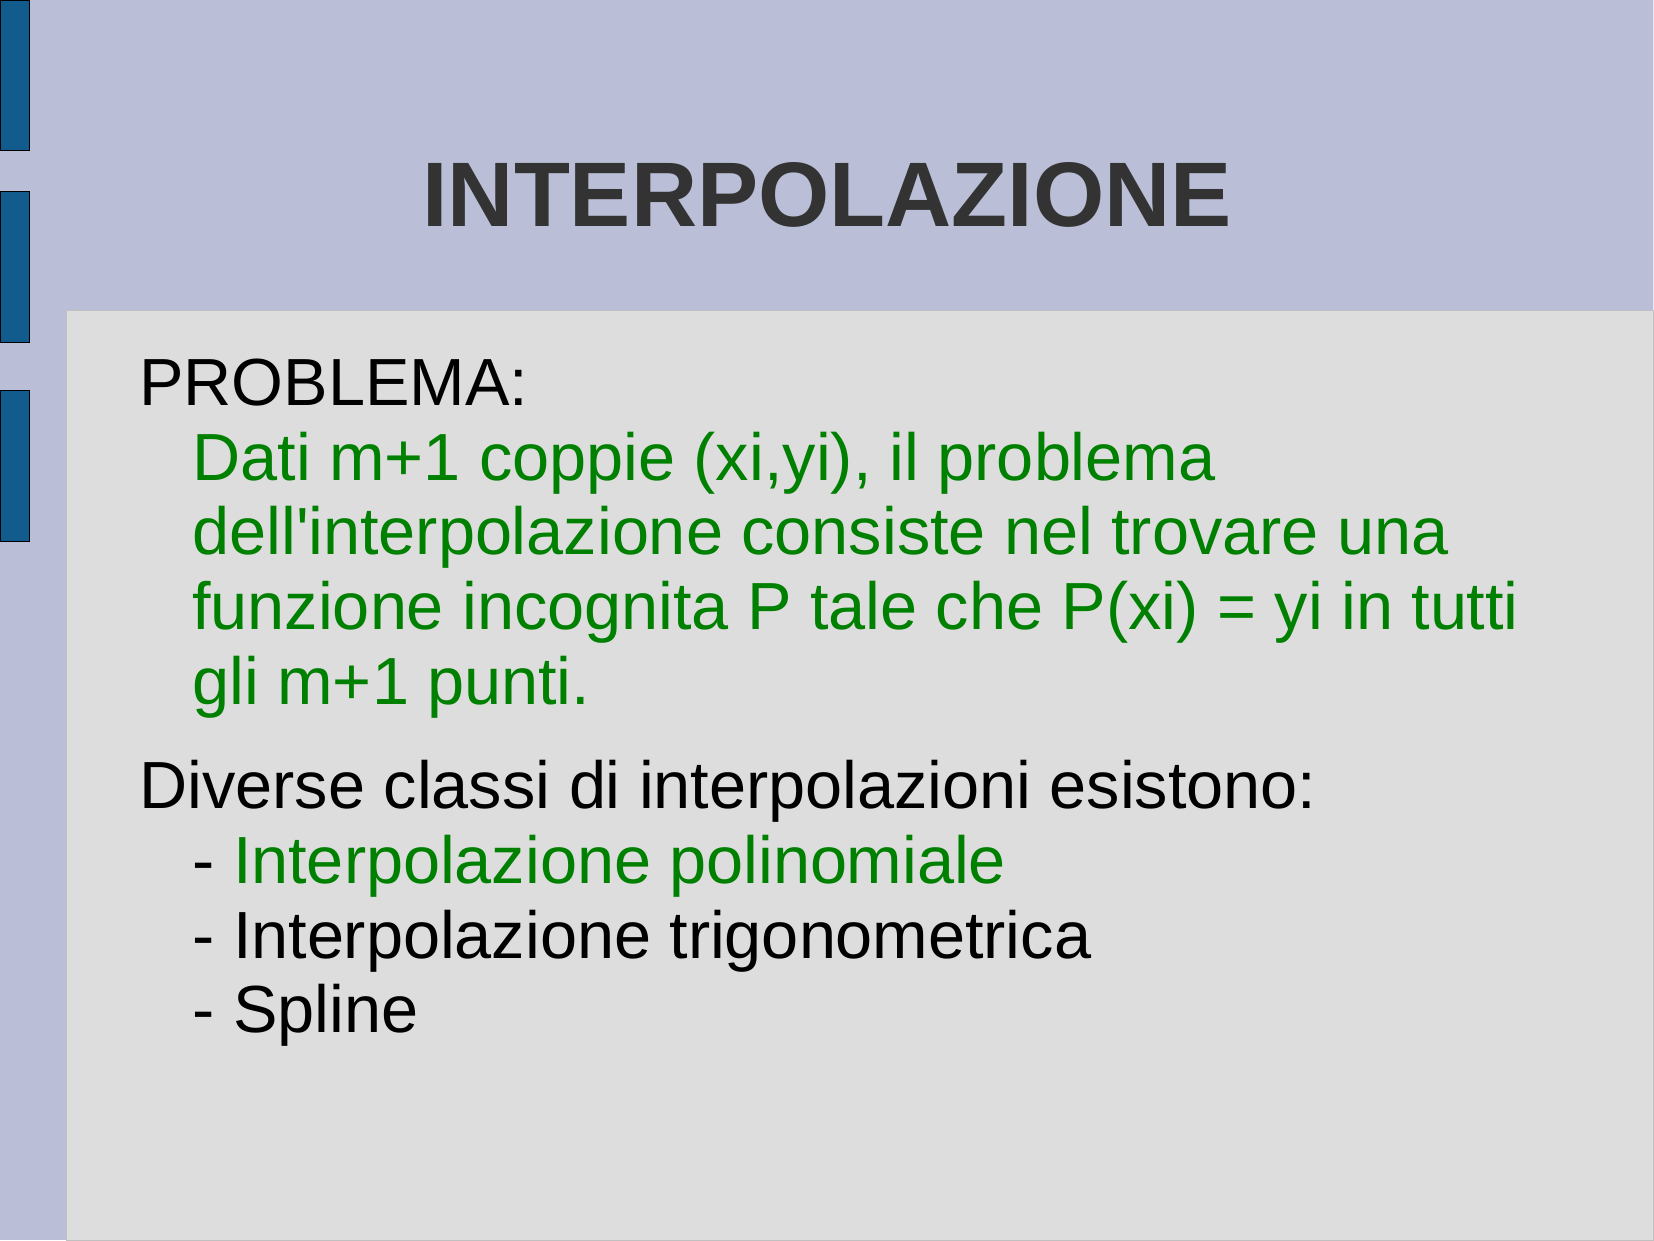

# INTERPOLAZIONE
PROBLEMA:
Dati m+1 coppie (xi,yi), il problema dell'interpolazione consiste nel trovare una funzione incognita P tale che P(xi) = yi in tutti gli m+1 punti.
Diverse classi di interpolazioni esistono:
- Interpolazione polinomiale
- Interpolazione trigonometrica
- Spline